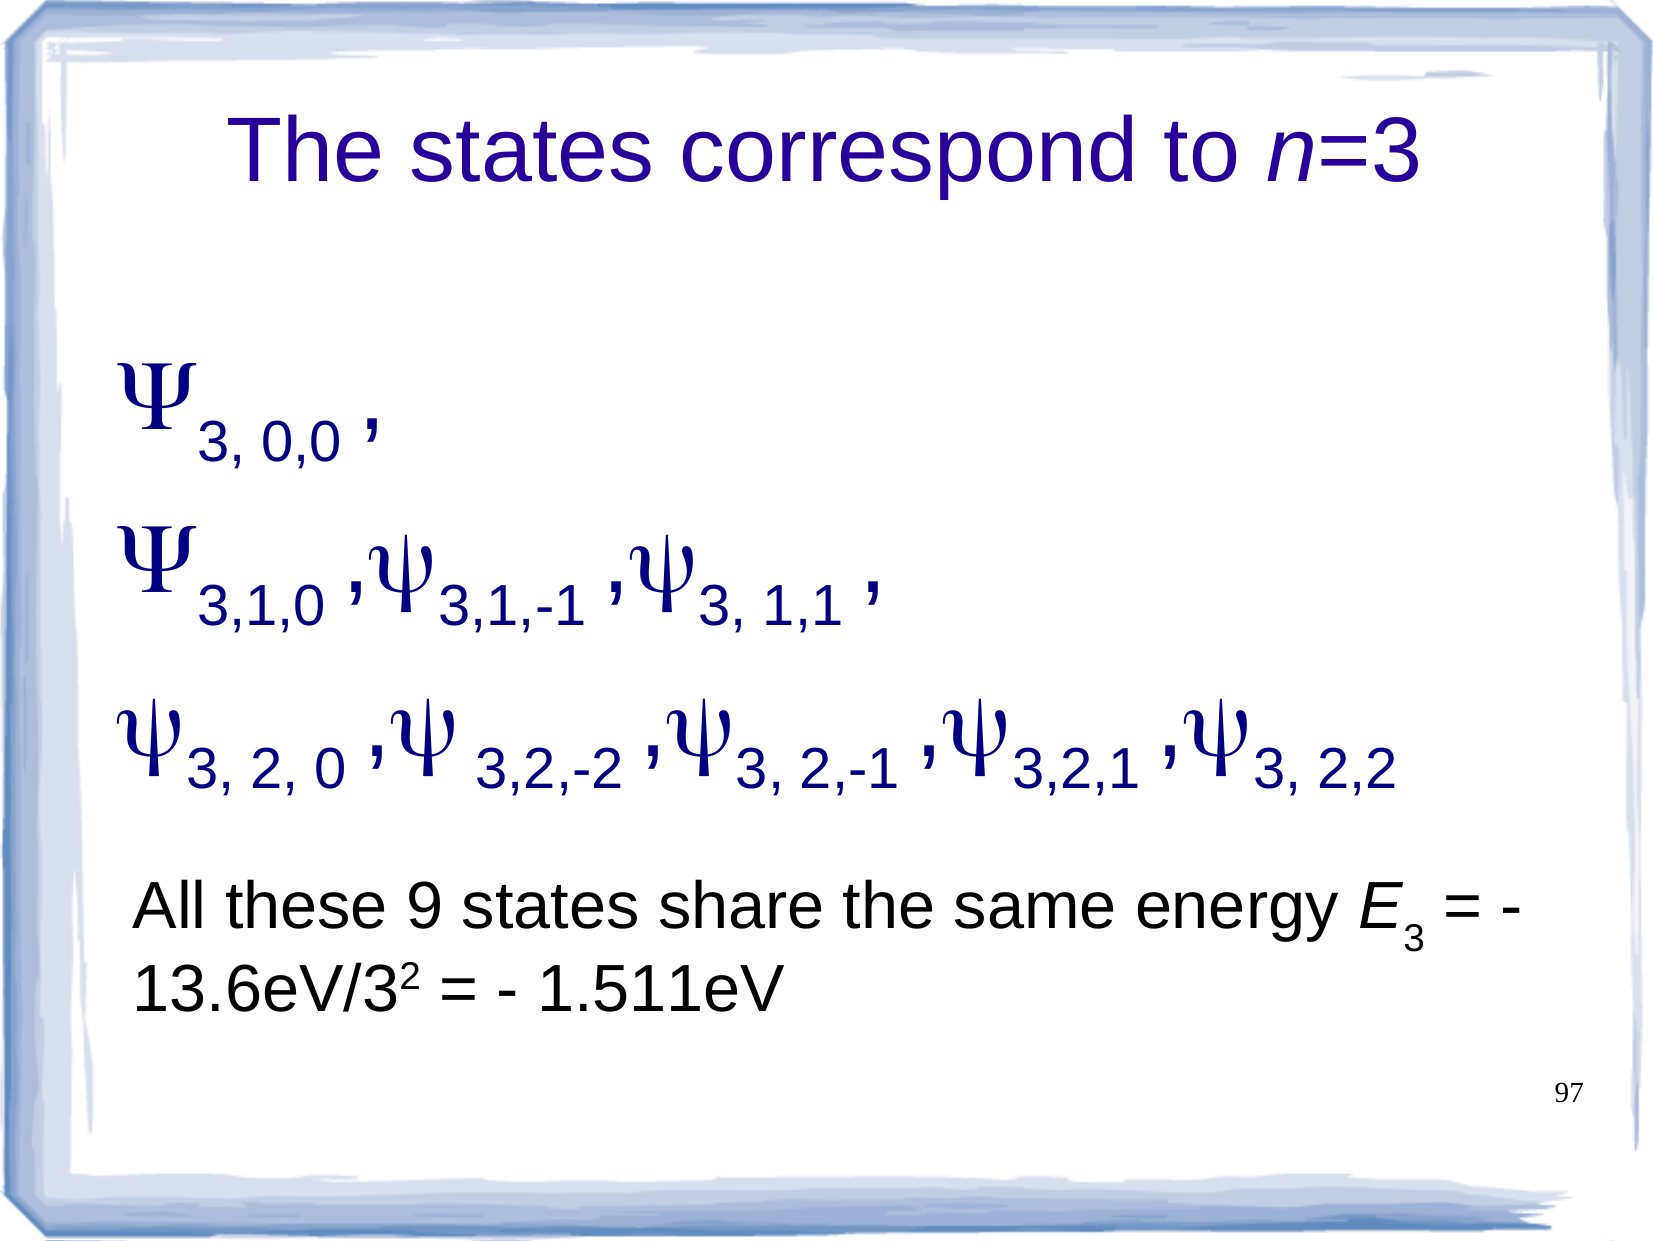

# The states correspond to n=3
Y3, 0,0 ,
Y3,1,0 ,y3,1,-1 ,y3, 1,1 ,
y3, 2, 0 ,y 3,2,-2 ,y3, 2,-1 ,y3,2,1 ,y3, 2,2
All these 9 states share the same energy E3 = -13.6eV/32 = - 1.511eV
97